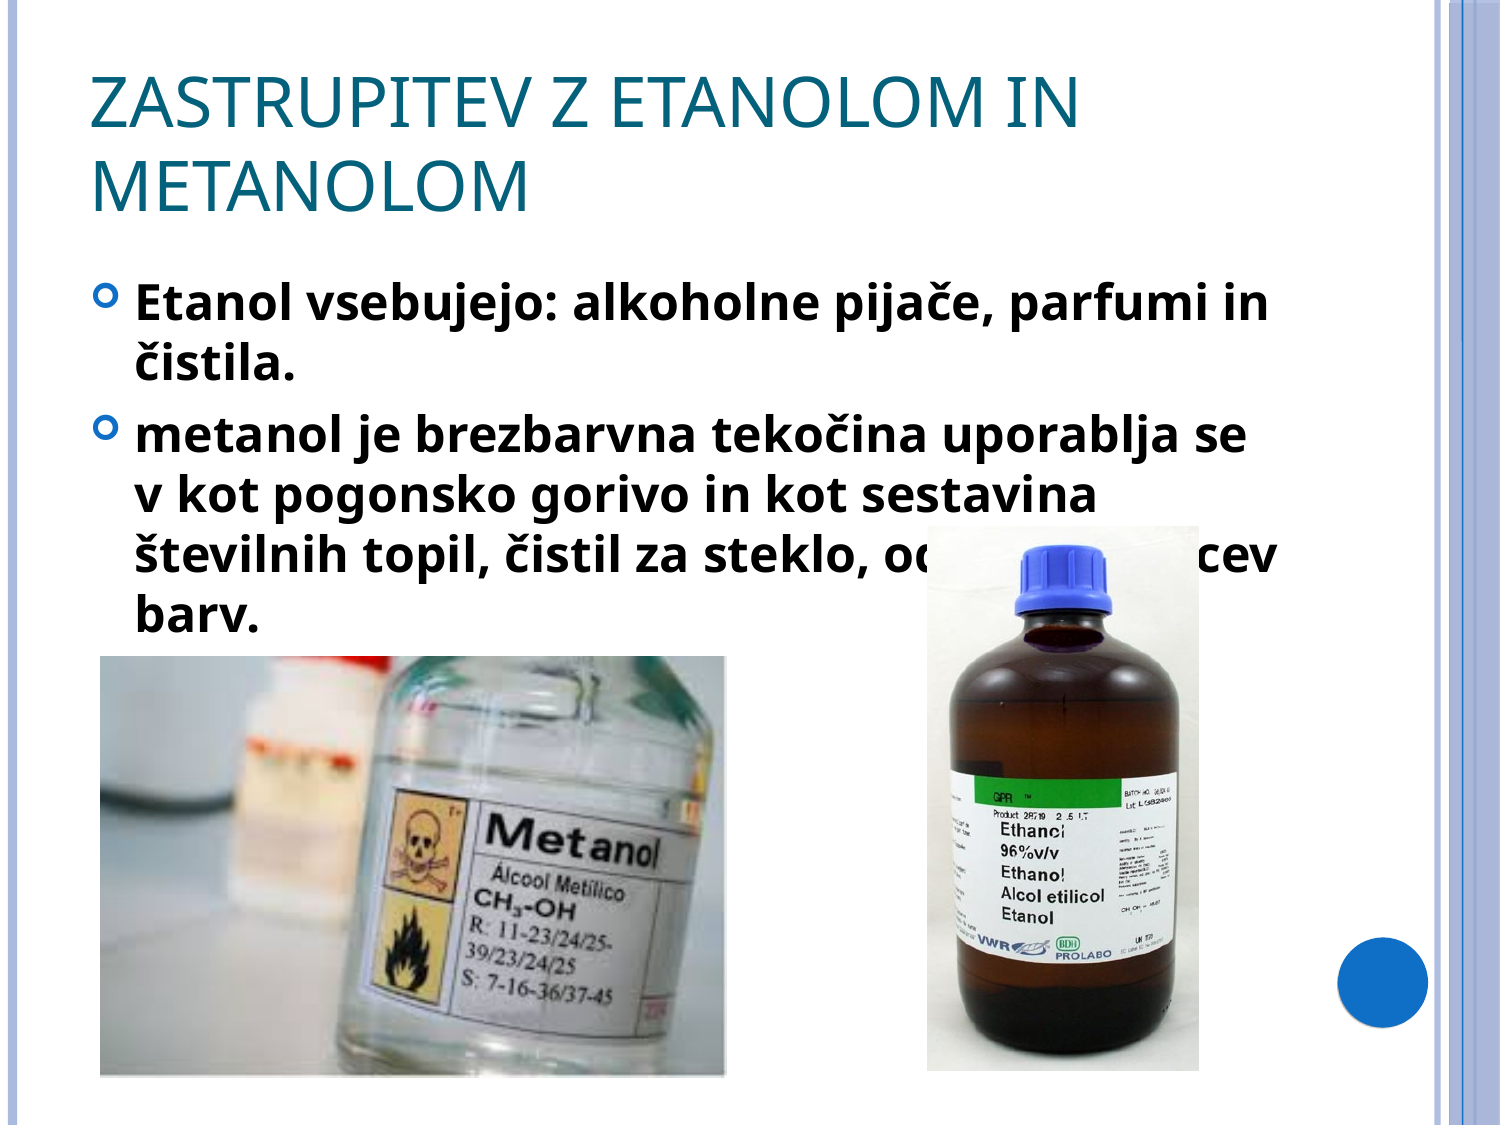

# Zastrupitev z etanolom in metanolom
Etanol vsebujejo: alkoholne pijače, parfumi in čistila.
metanol je brezbarvna tekočina uporablja se v kot pogonsko gorivo in kot sestavina številnih topil, čistil za steklo, odstranjevalcev barv.